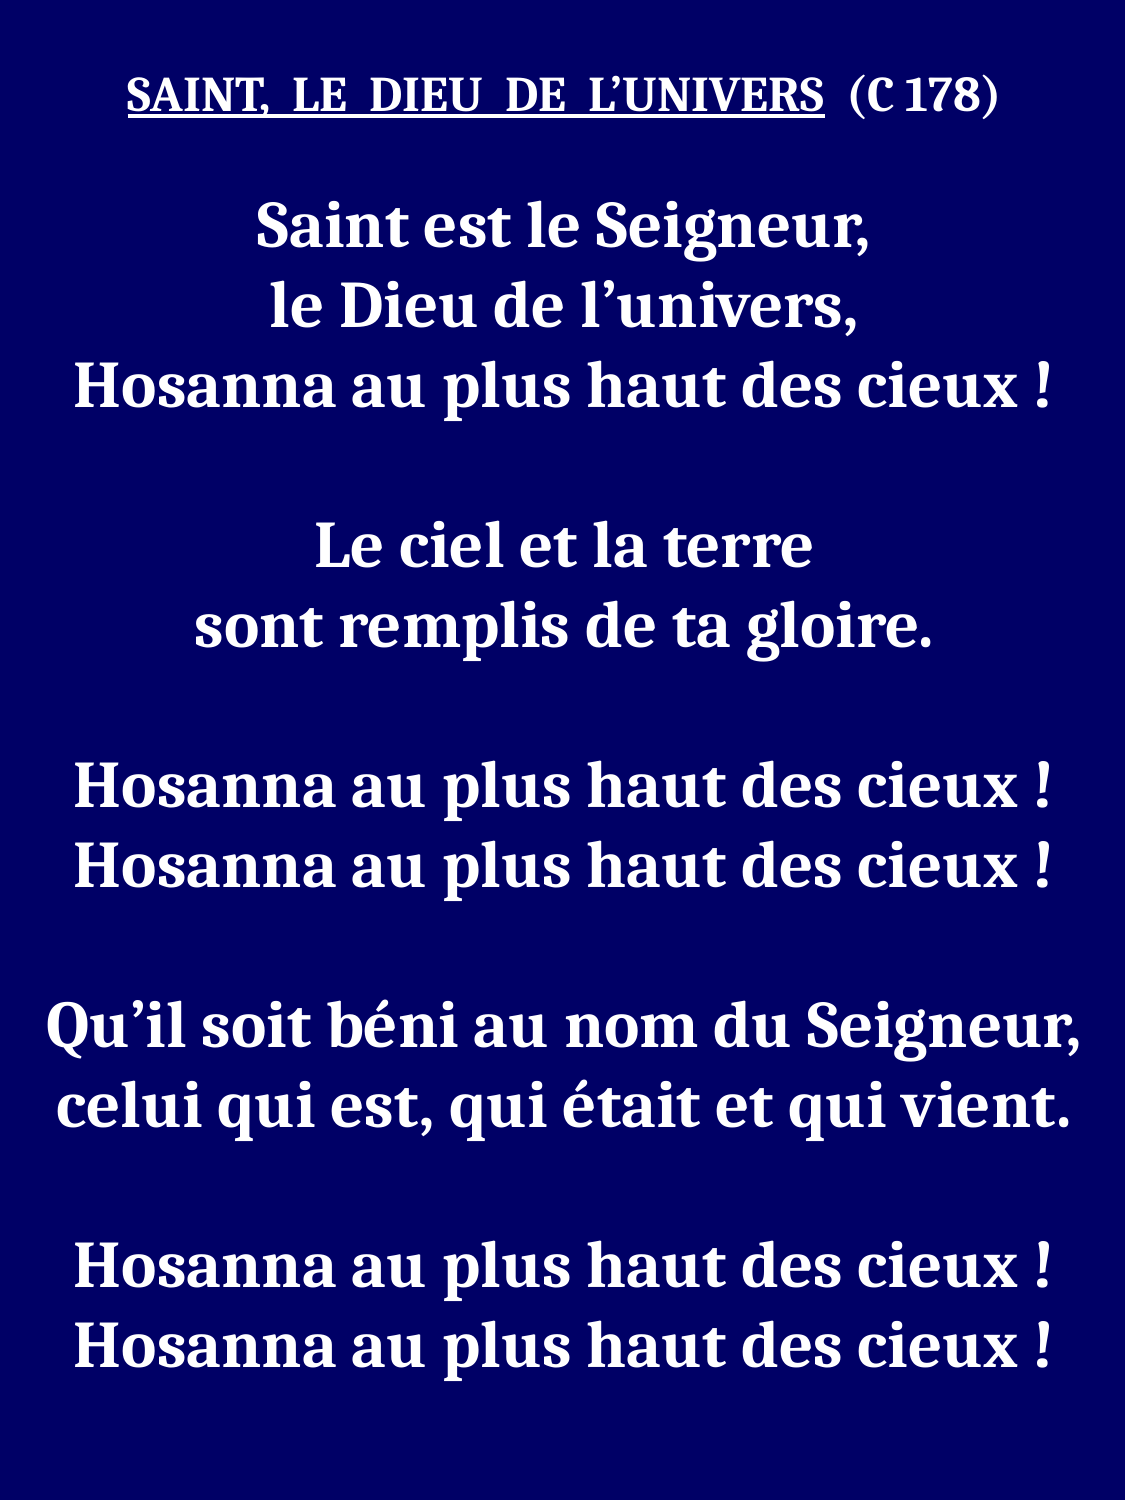

SAINT, LE DIEU DE L’UNIVERS (C 178)
Saint est le Seigneur,
le Dieu de l’univers,
Hosanna au plus haut des cieux !
Le ciel et la terre
sont remplis de ta gloire.
Hosanna au plus haut des cieux !
Hosanna au plus haut des cieux !
Qu’il soit béni au nom du Seigneur,
celui qui est, qui était et qui vient.
Hosanna au plus haut des cieux !
Hosanna au plus haut des cieux !